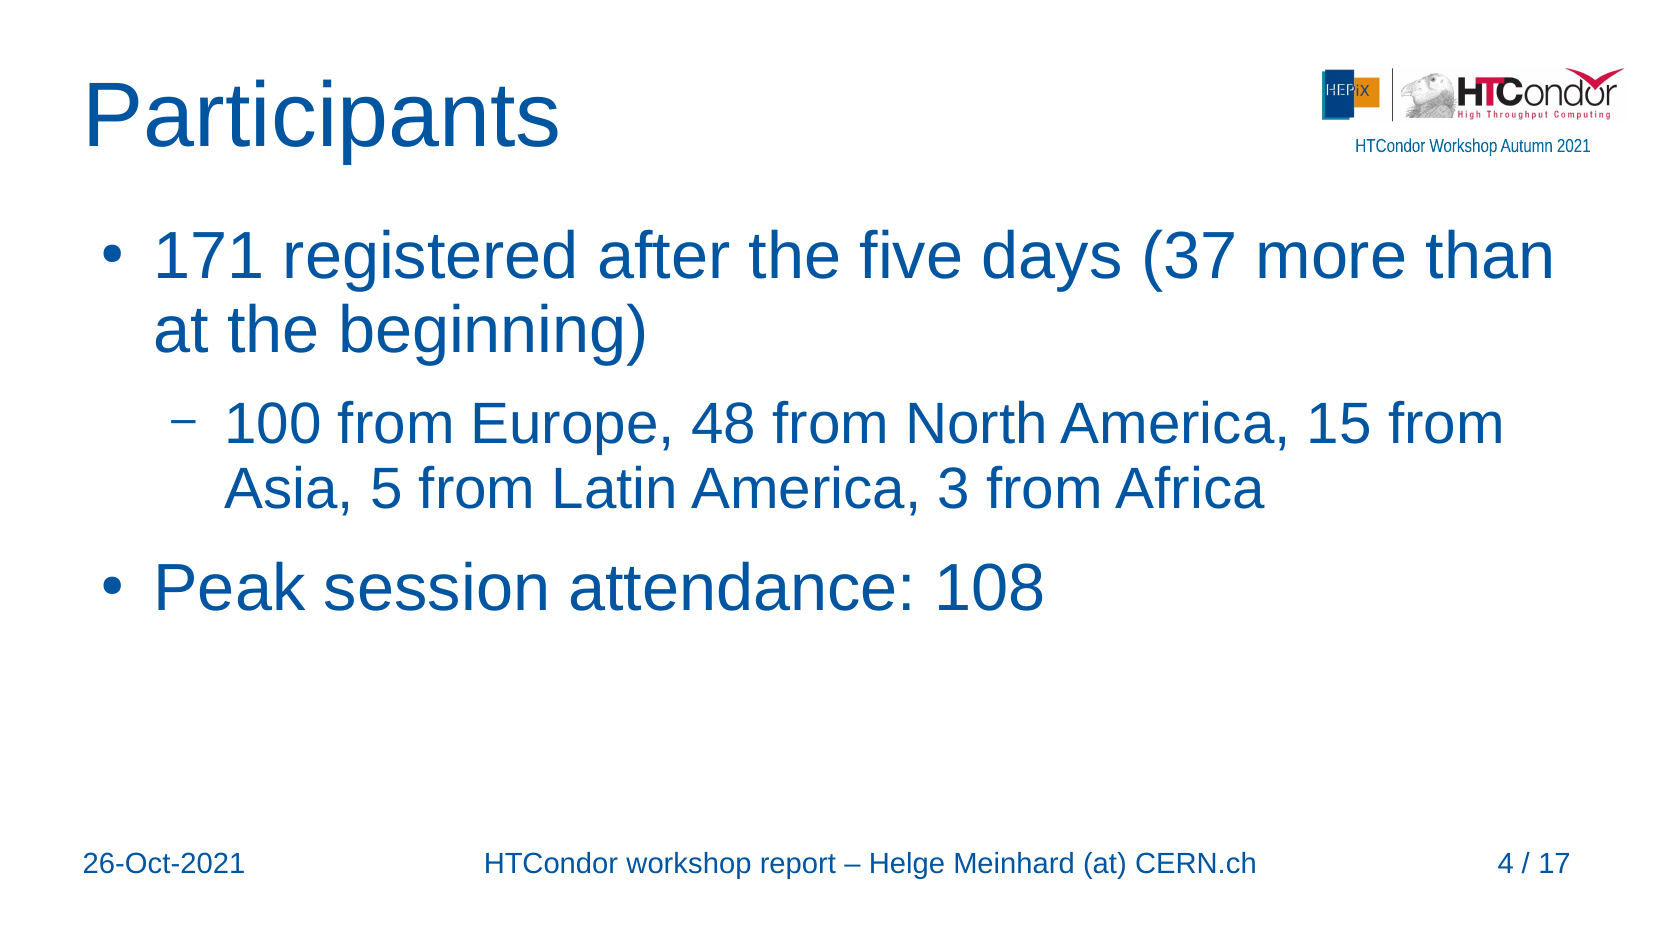

# Participants
171 registered after the five days (37 more than at the beginning)
100 from Europe, 48 from North America, 15 from Asia, 5 from Latin America, 3 from Africa
Peak session attendance: 108
26-Oct-2021
HTCondor workshop report – Helge Meinhard (at) CERN.ch
4